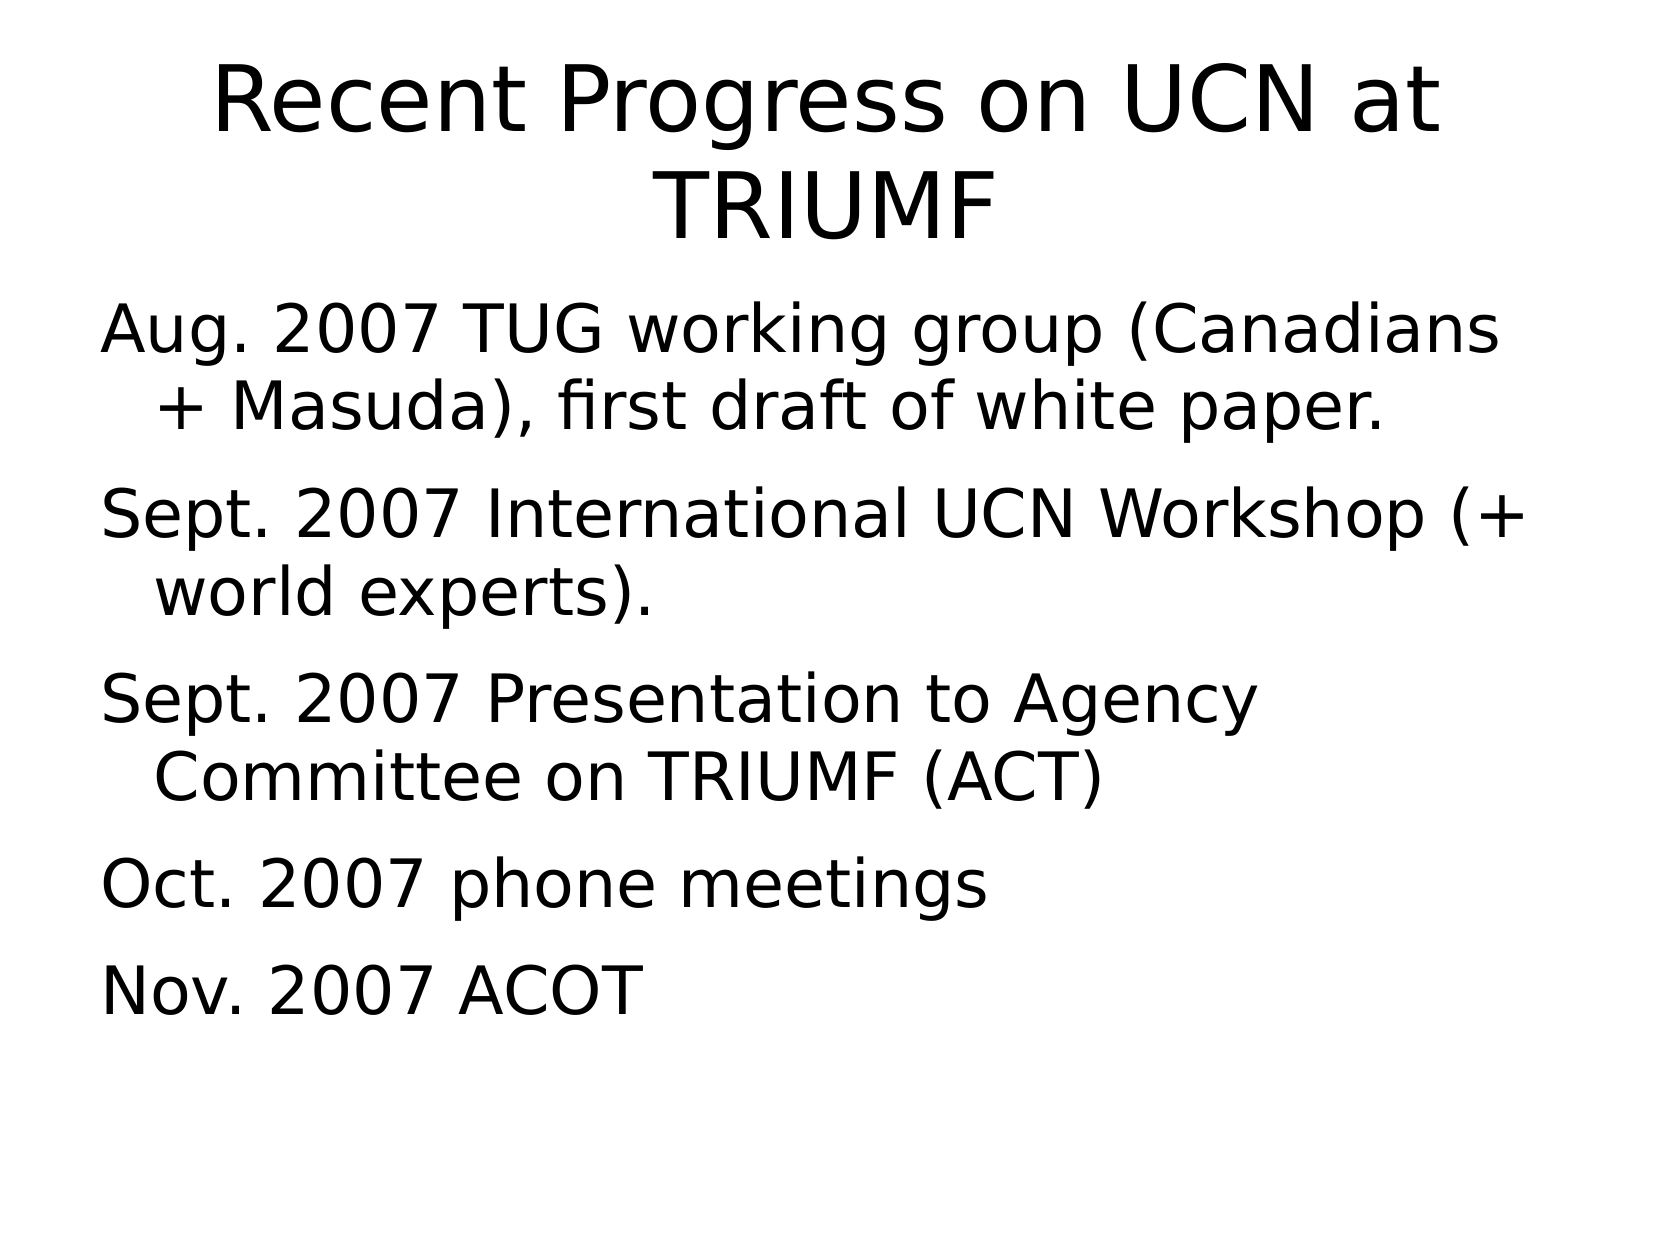

# Recent Progress on UCN at TRIUMF
Aug. 2007 TUG working group (Canadians + Masuda), first draft of white paper.
Sept. 2007 International UCN Workshop (+ world experts).
Sept. 2007 Presentation to Agency Committee on TRIUMF (ACT)
Oct. 2007 phone meetings
Nov. 2007 ACOT